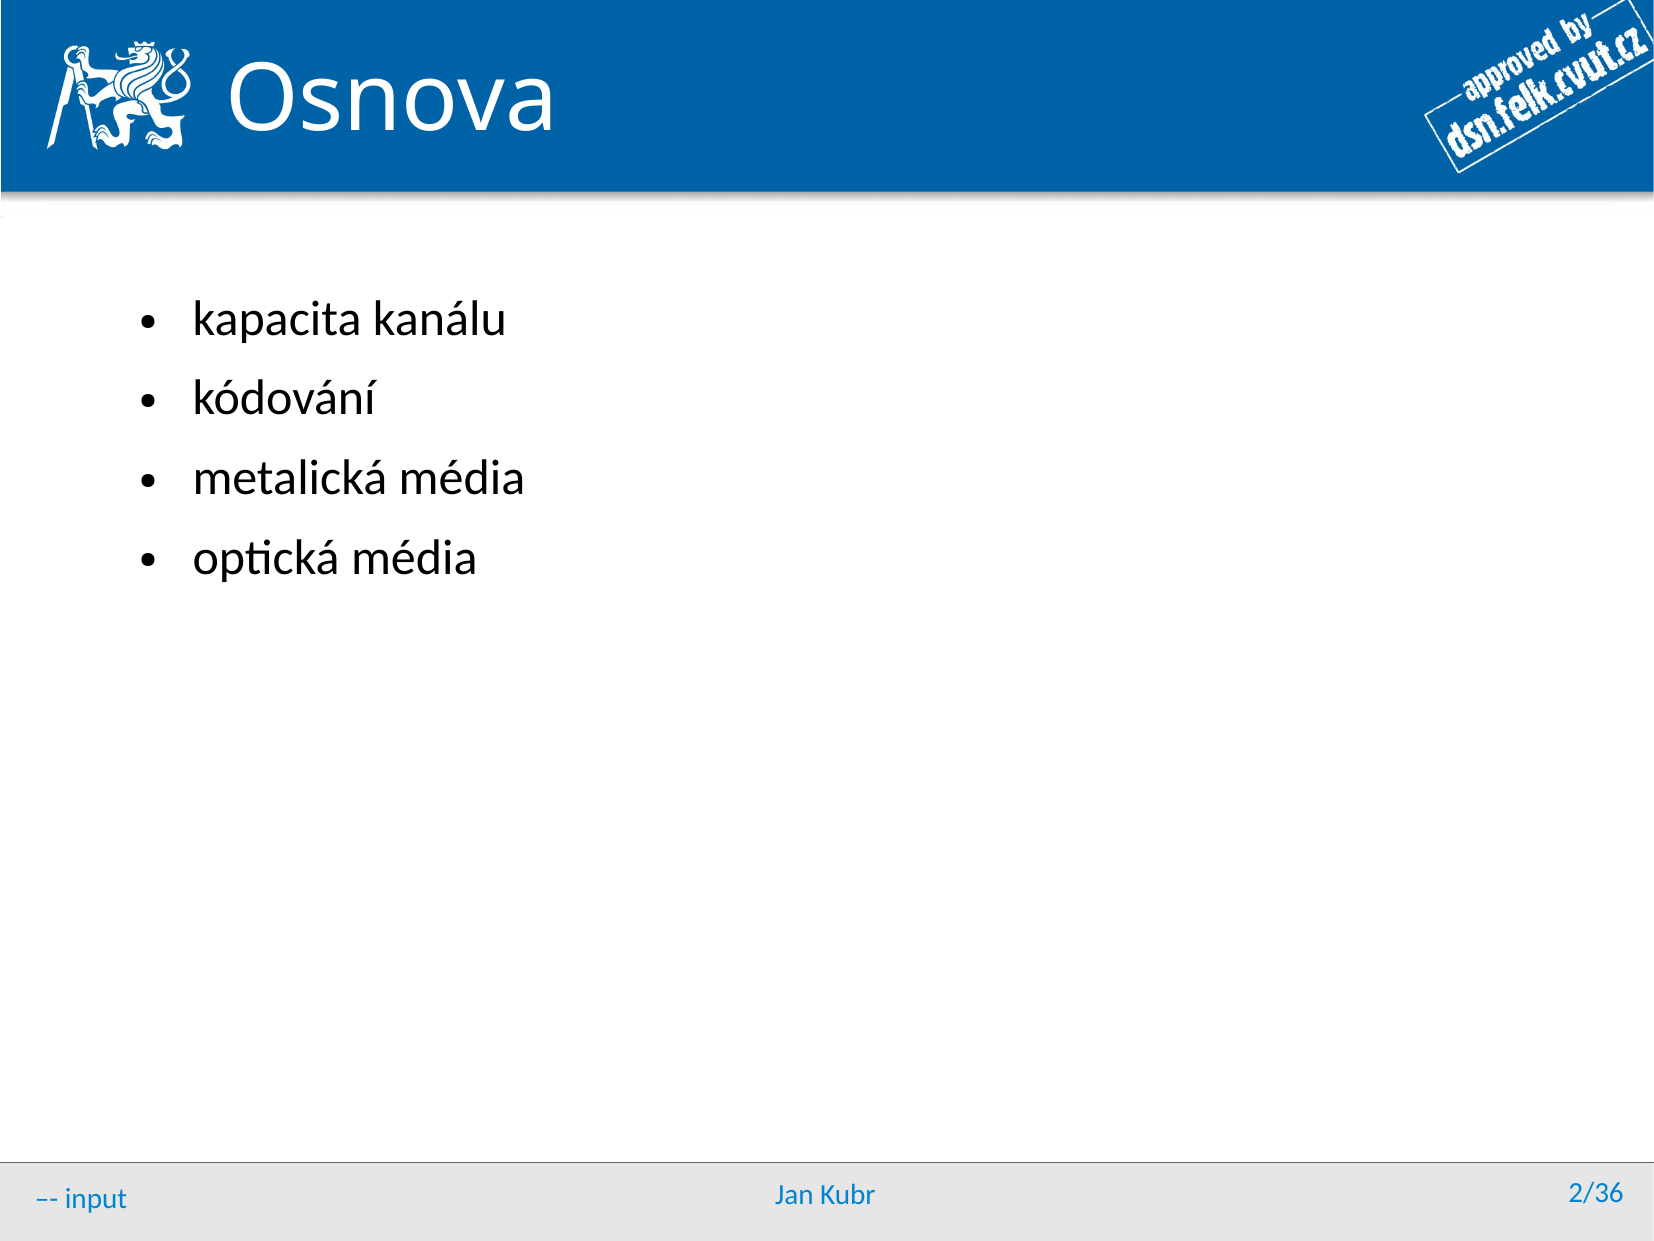

# Osnova
kapacita kanálu
kódování
metalická média
optická média
2
Jan Kubr
02/2006